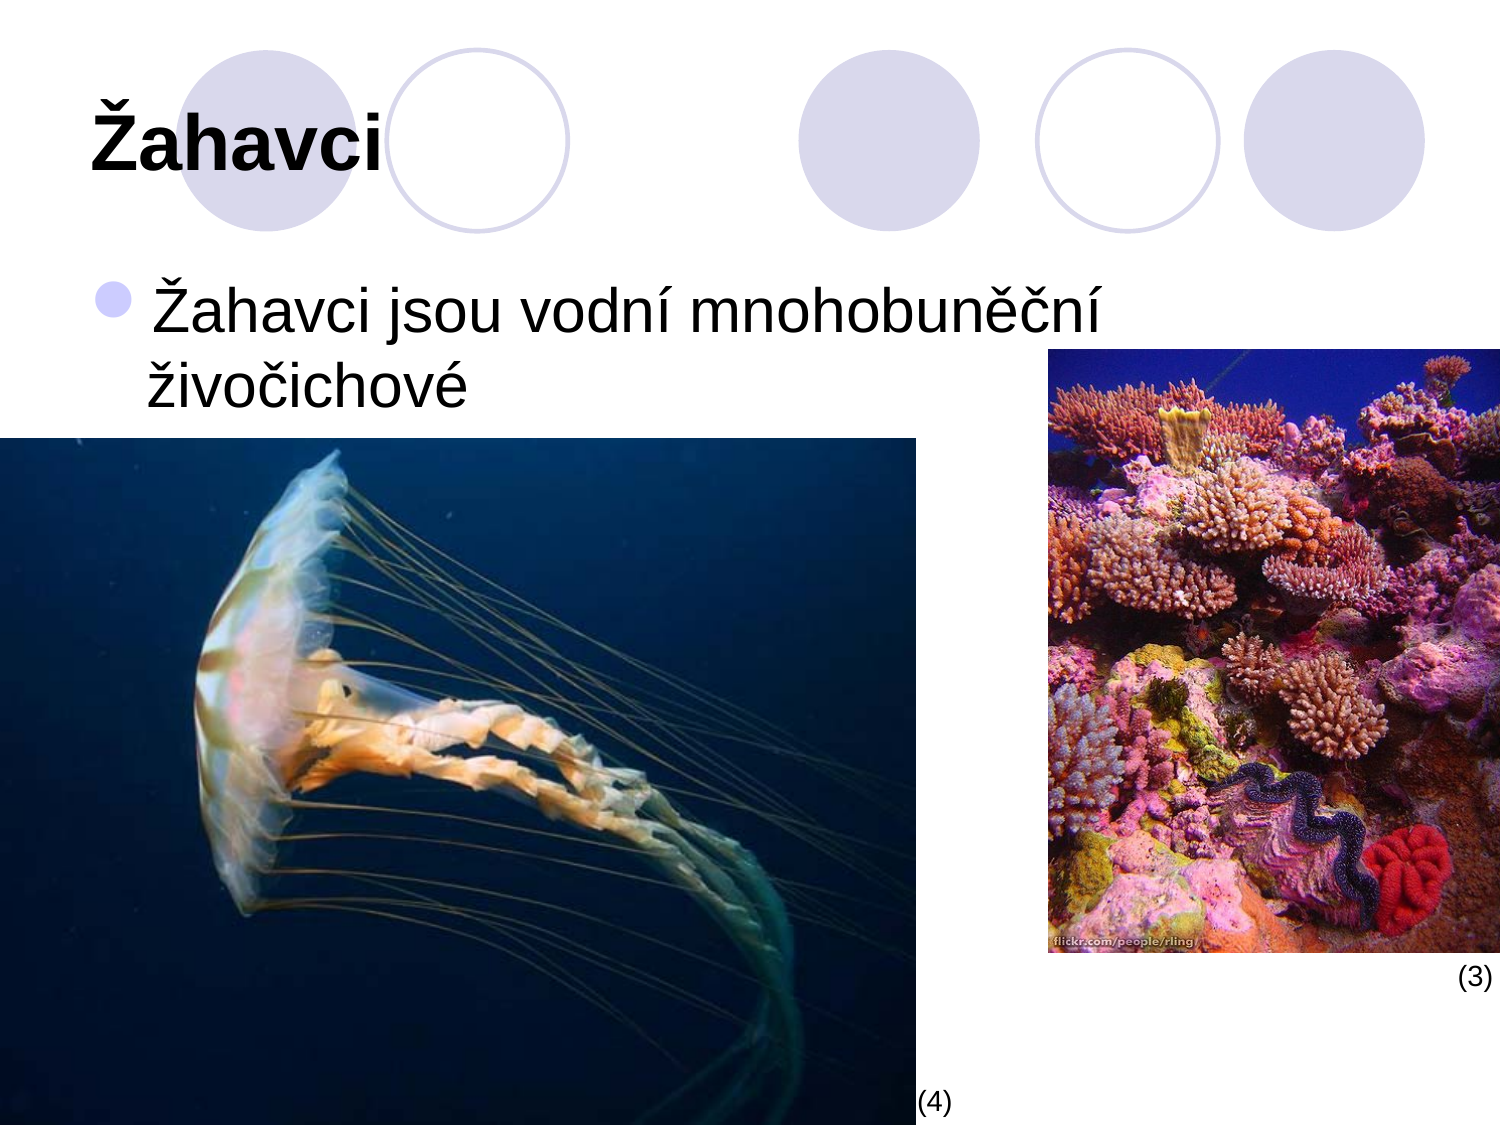

# Žahavci
Žahavci jsou vodní mnohobuněční živočichové
(3)
(4)